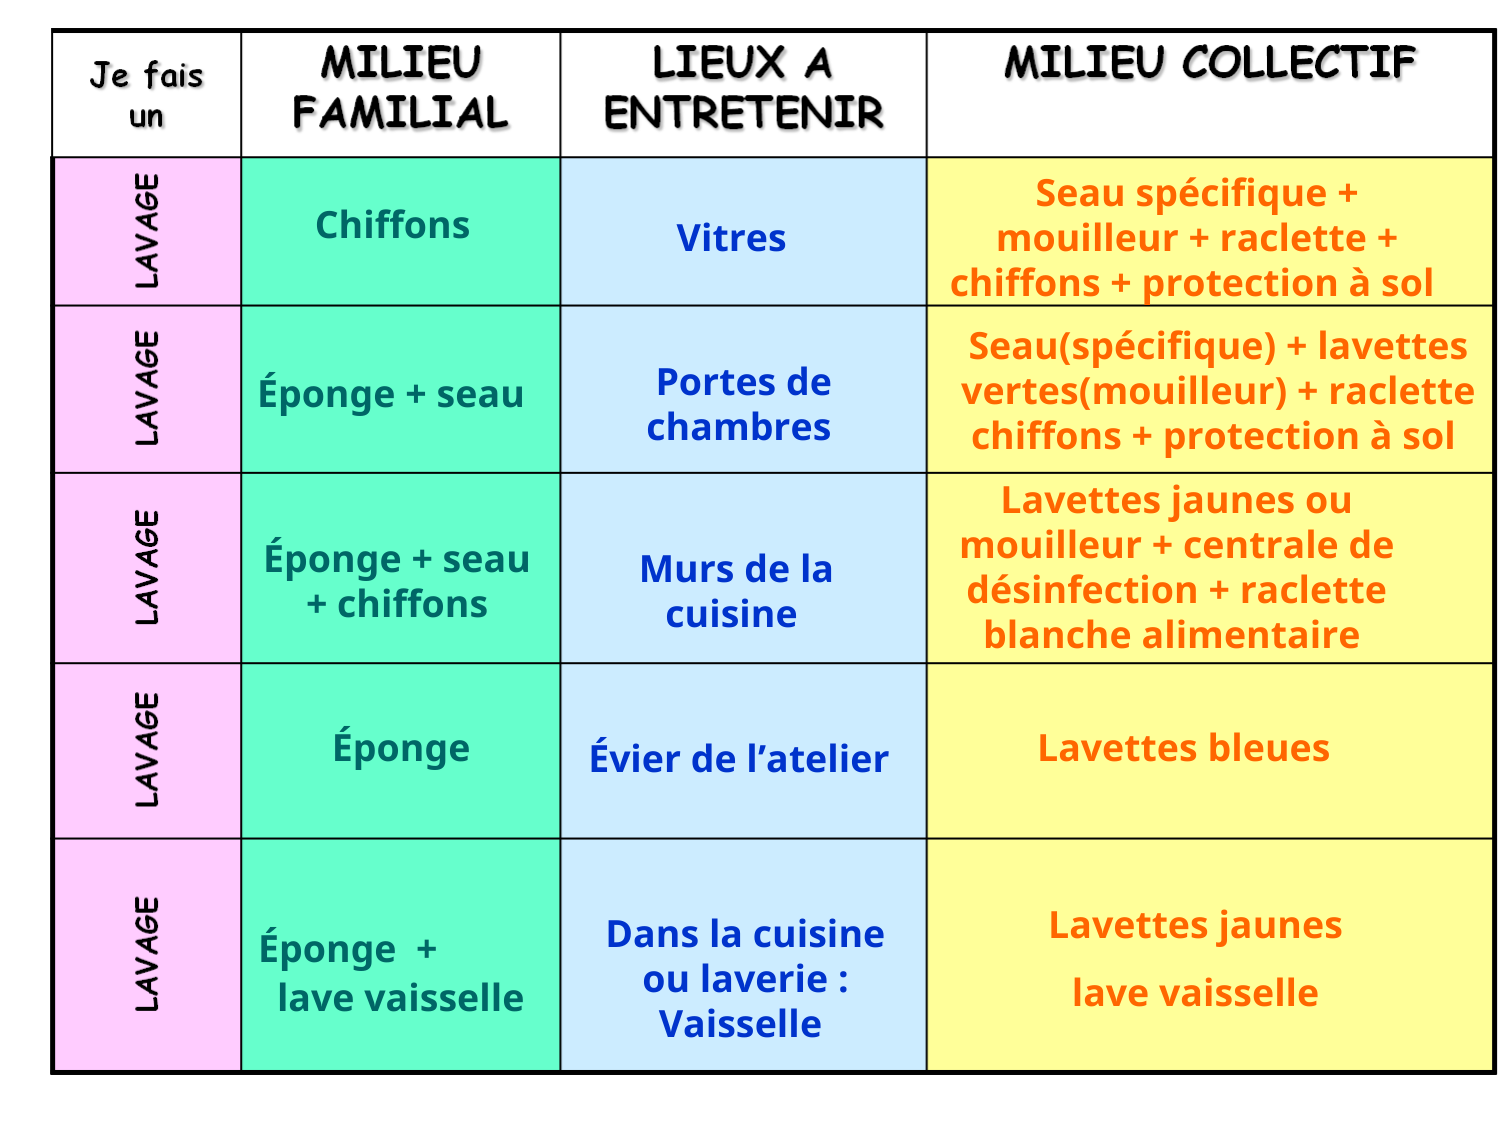

Seau spécifique + mouilleur + raclette + chiffons + protection à sol
Chiffons
Vitres
Seau(spécifique) + lavettes vertes(mouilleur) + raclette chiffons + protection à sol
Portes de chambres
Éponge + seau
Lavettes jaunes ou mouilleur + centrale de désinfection + raclette blanche alimentaire
Éponge + seau + chiffons
Murs de la cuisine
Éponge
Lavettes bleues
Évier de l’atelier
Lavettes jaunes
lave vaisselle
Dans la cuisine ou laverie : Vaisselle
Éponge + lave vaisselle